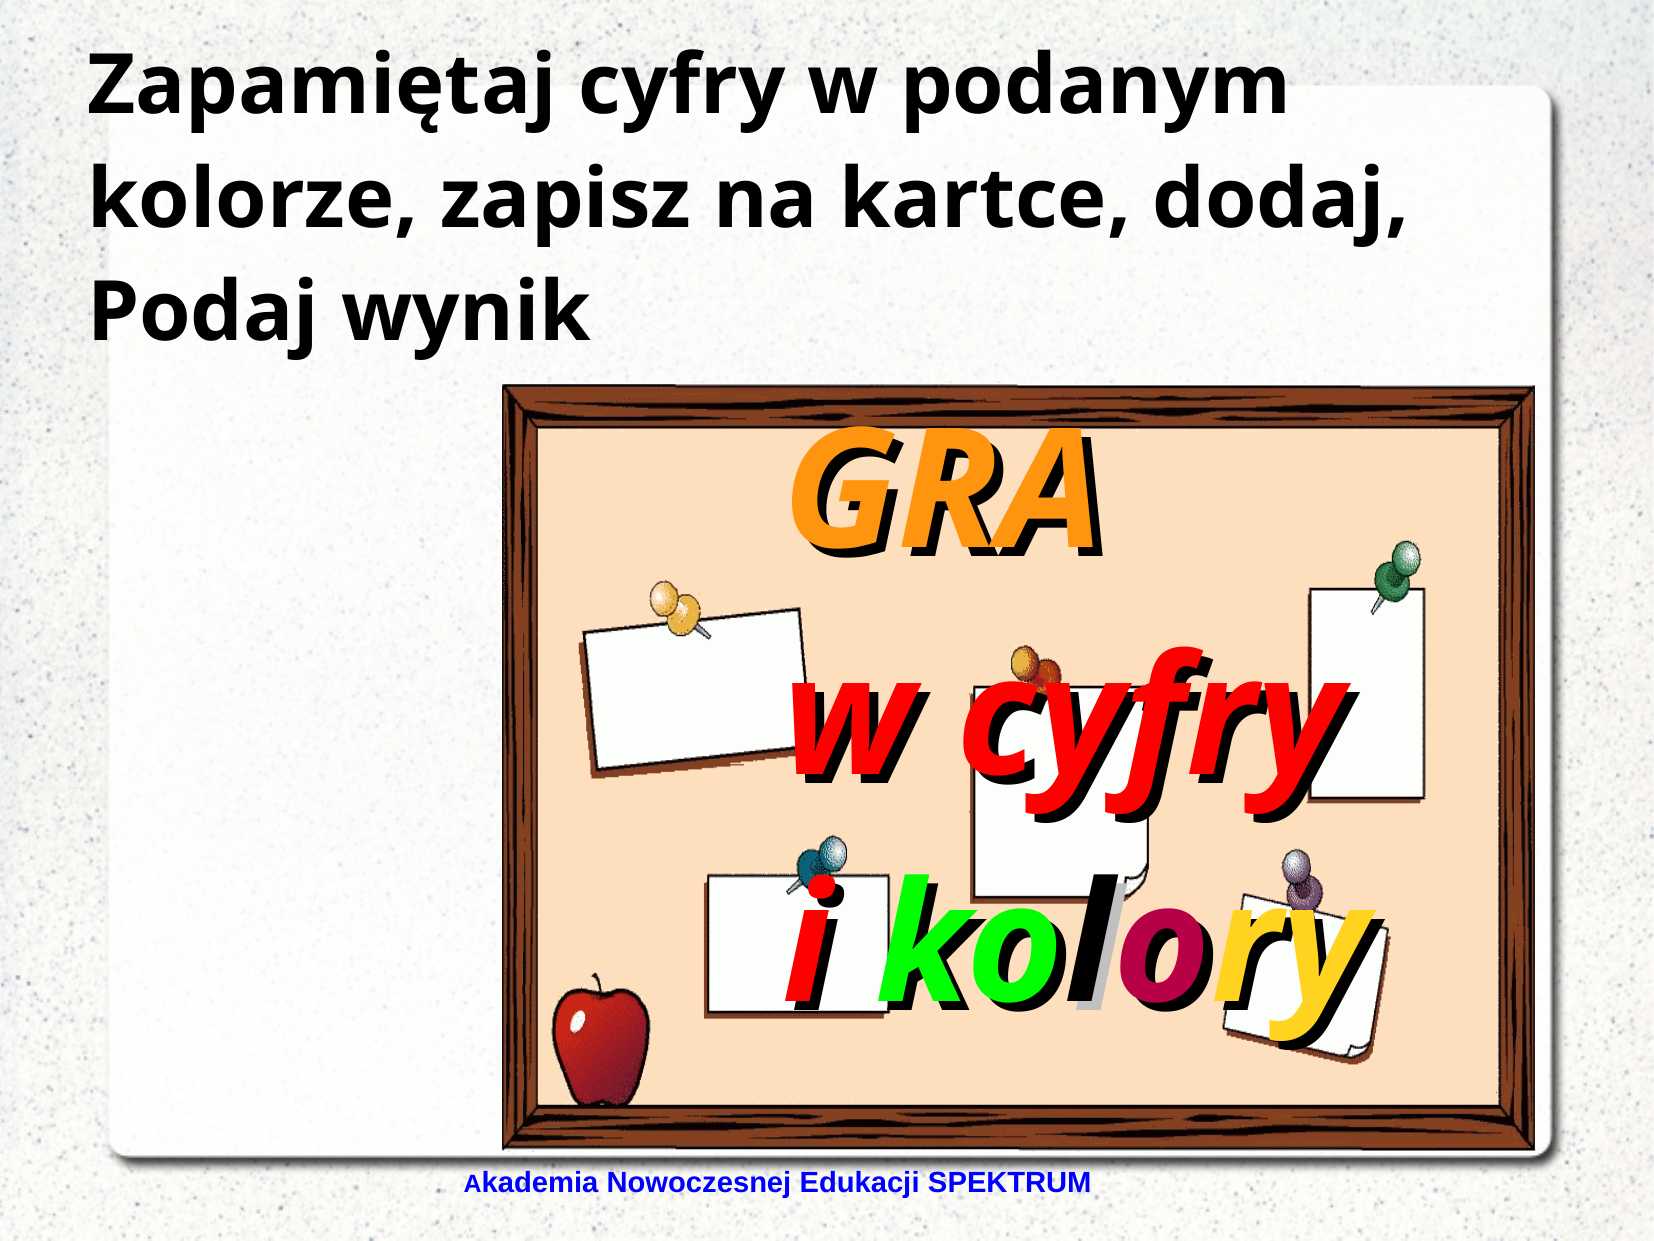

Zapamiętaj cyfry w podanym
kolorze, zapisz na kartce, dodaj,
Podaj wynik
GRA
w cyfry
i kolory
 Akademia Nowoczesnej Edukacji SPEKTRUM